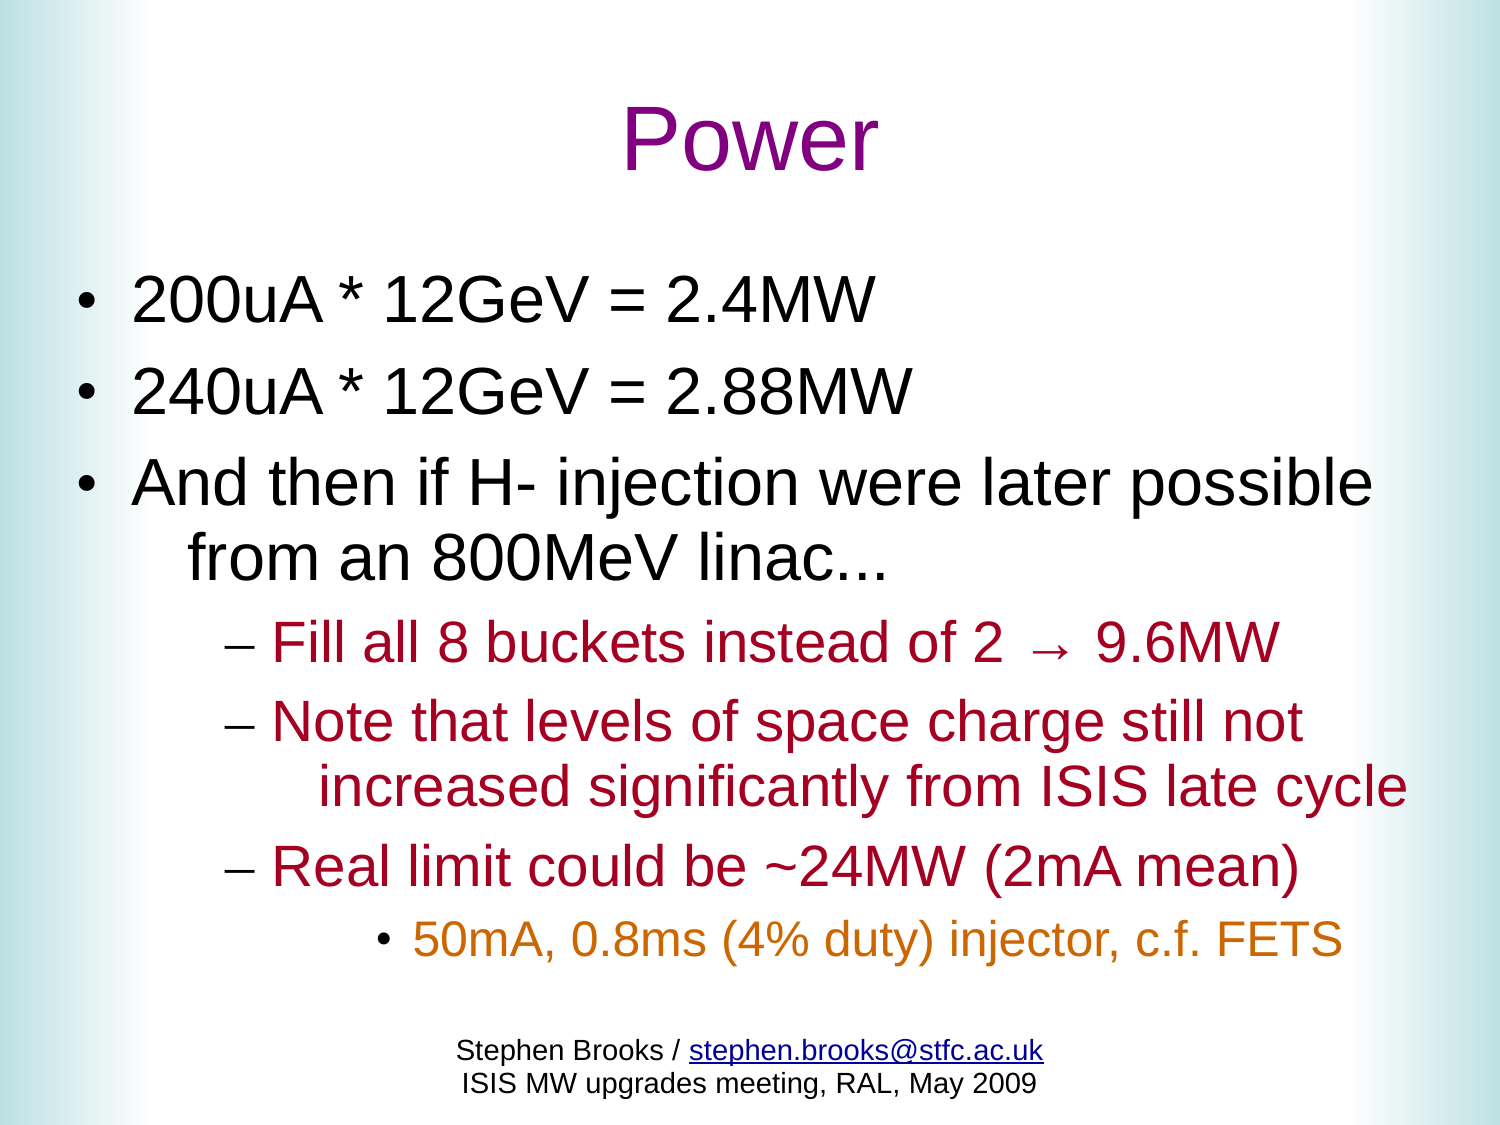

# Power
200uA * 12GeV = 2.4MW
240uA * 12GeV = 2.88MW
And then if H- injection were later possible from an 800MeV linac...
Fill all 8 buckets instead of 2 → 9.6MW
Note that levels of space charge still not increased significantly from ISIS late cycle
Real limit could be ~24MW (2mA mean)
50mA, 0.8ms (4% duty) injector, c.f. FETS